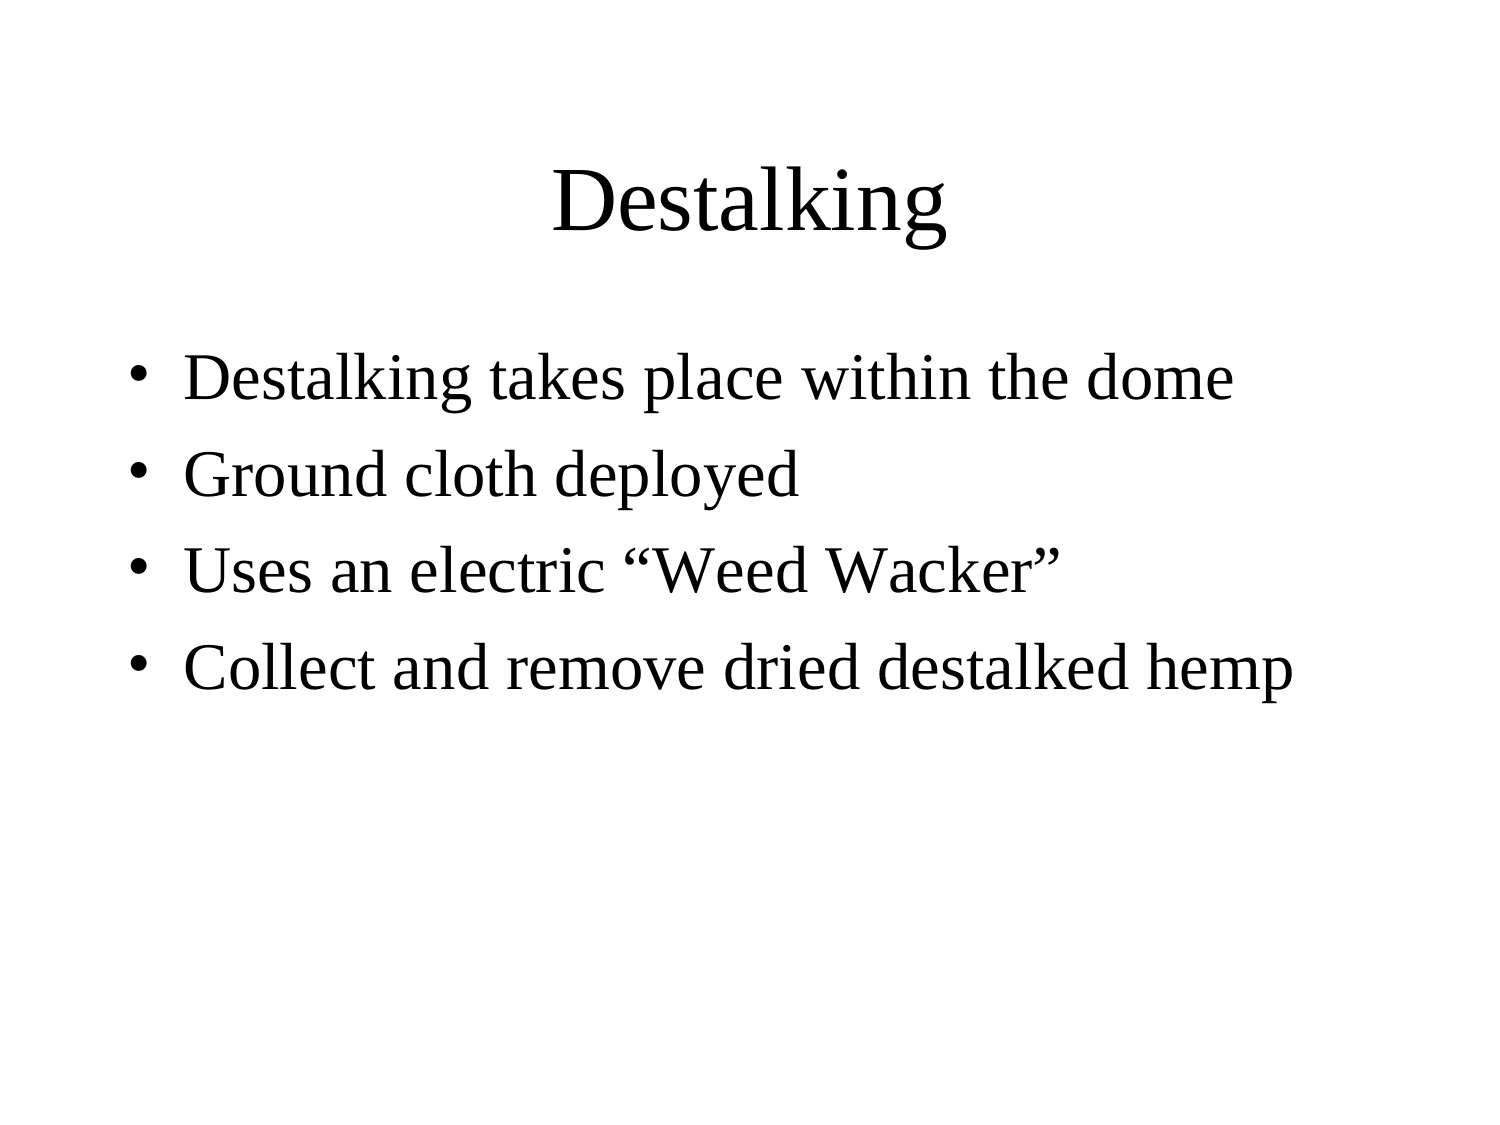

# Destalking
Destalking takes place within the dome
Ground cloth deployed
Uses an electric “Weed Wacker”
Collect and remove dried destalked hemp